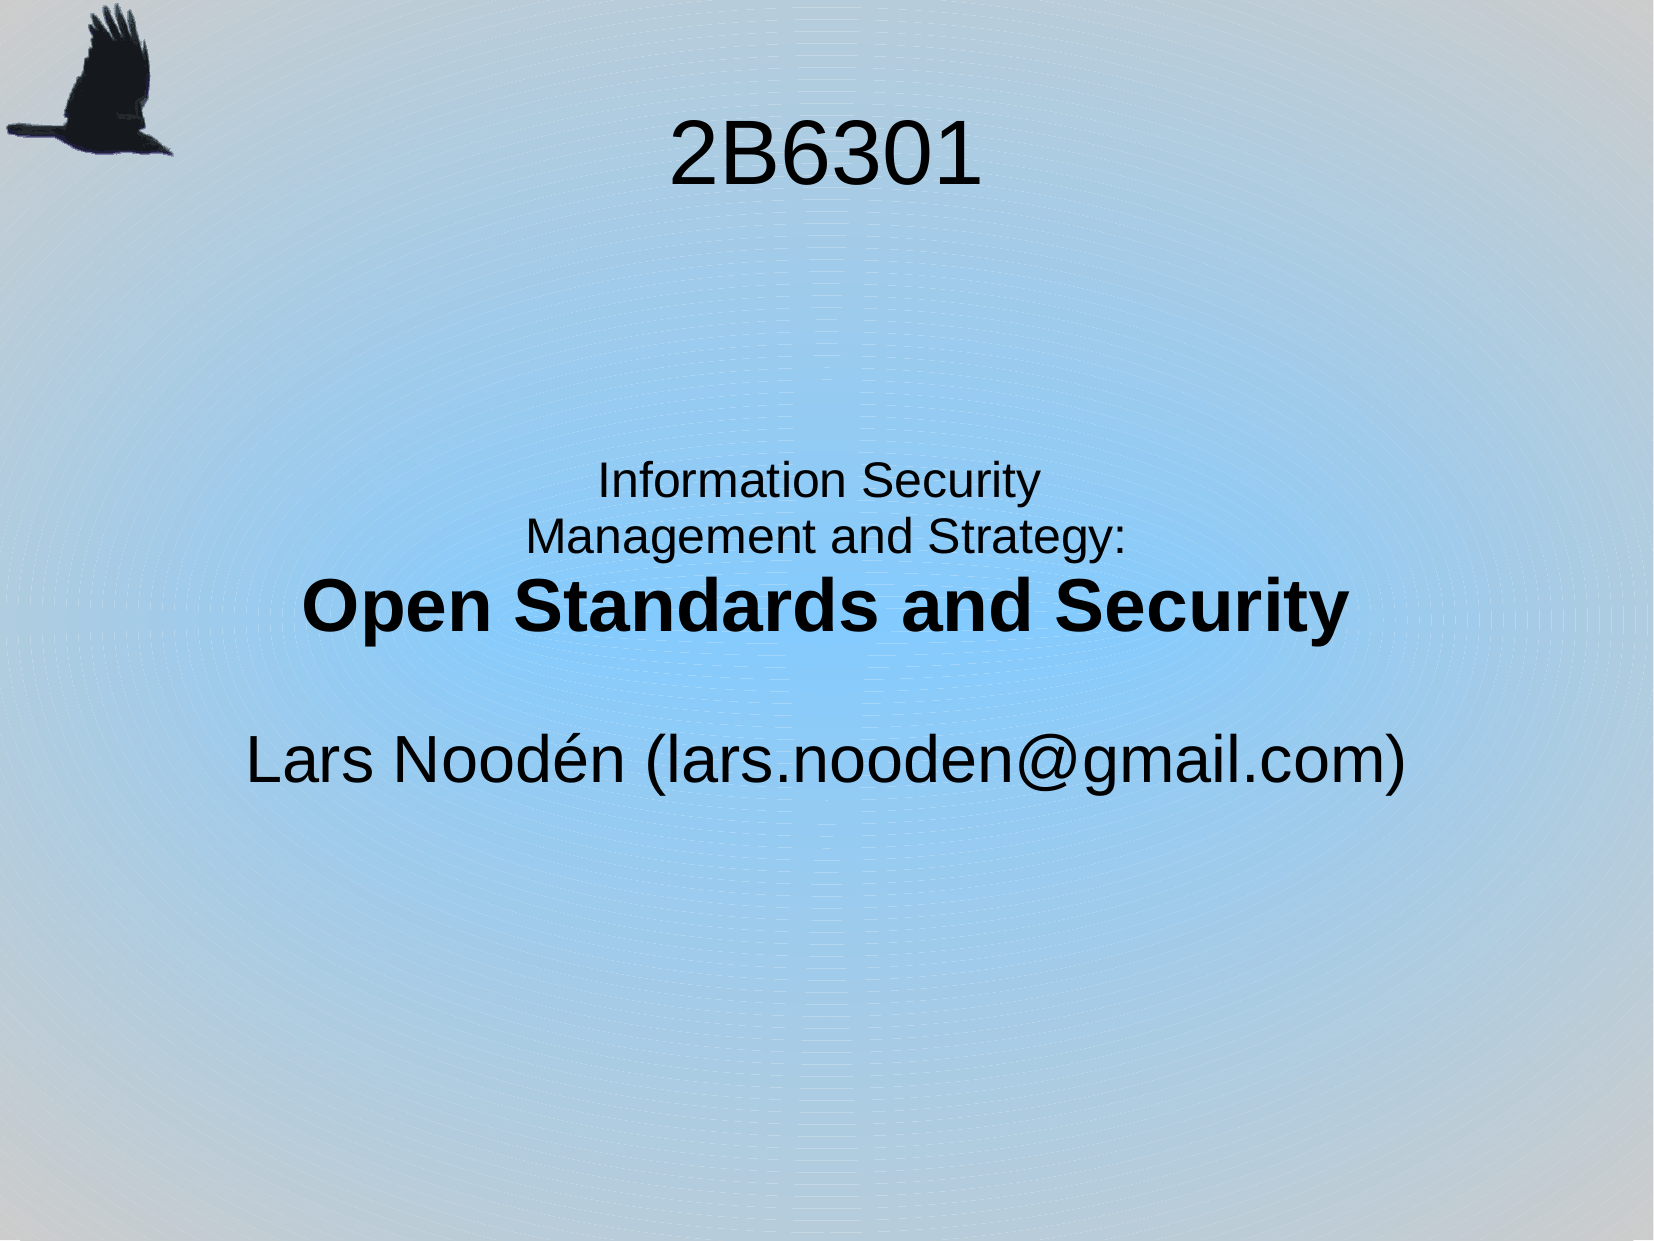

# 2B6301
Information Security
Management and Strategy:
Open Standards and Security
Lars Noodén (lars.nooden@gmail.com)